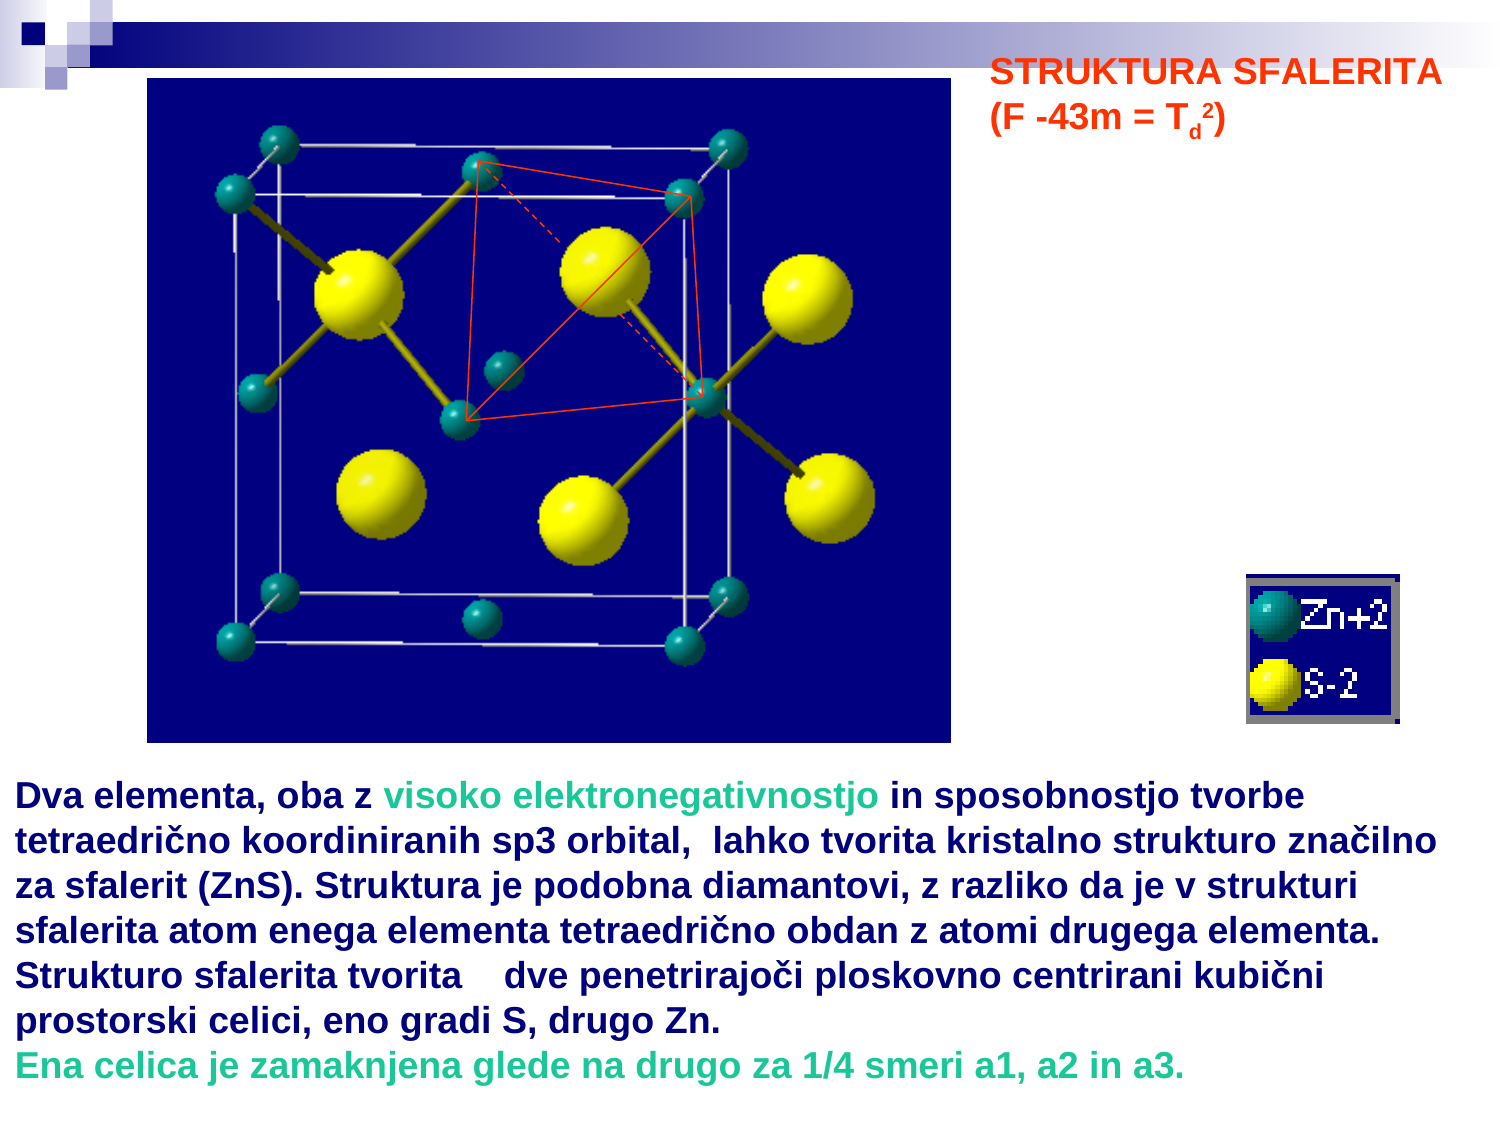

STRUKTURA SFALERITA
(F -43m = Td2)
Dva elementa, oba z visoko elektronegativnostjo in sposobnostjo tvorbe tetraedrično koordiniranih sp3 orbital, lahko tvorita kristalno strukturo značilno za sfalerit (ZnS). Struktura je podobna diamantovi, z razliko da je v strukturi sfalerita atom enega elementa tetraedrično obdan z atomi drugega elementa. Strukturo sfalerita tvorita dve penetrirajoči ploskovno centrirani kubični prostorski celici, eno gradi S, drugo Zn.
Ena celica je zamaknjena glede na drugo za 1/4 smeri a1, a2 in a3.